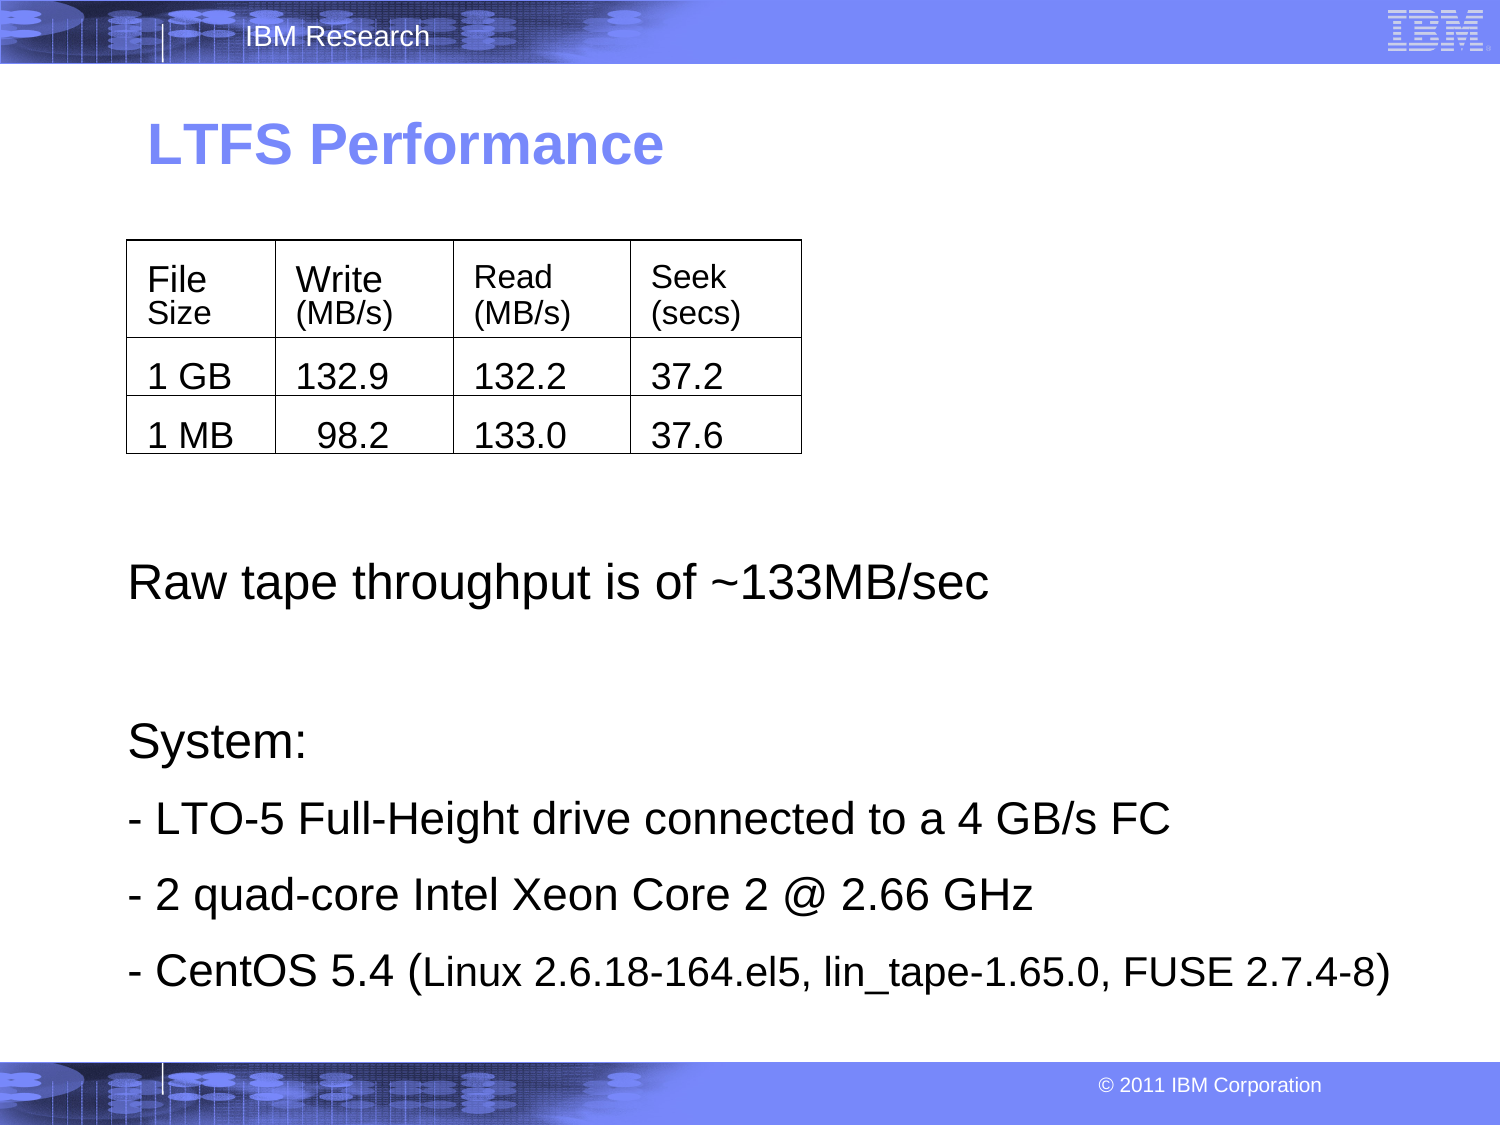

# LTFS Performance
Raw tape throughput is of ~133MB/sec
System:
- LTO-5 Full-Height drive connected to a 4 GB/s FC
- 2 quad-core Intel Xeon Core 2 @ 2.66 GHz
- CentOS 5.4 (Linux 2.6.18-164.el5, lin_tape-1.65.0, FUSE 2.7.4-8)
File
Write
Read
Seek
Size
(MB/s)
(MB/s)
(secs)
1 GB
132.9
132.2
37.2
1 MB
98.2
133.0
37.6